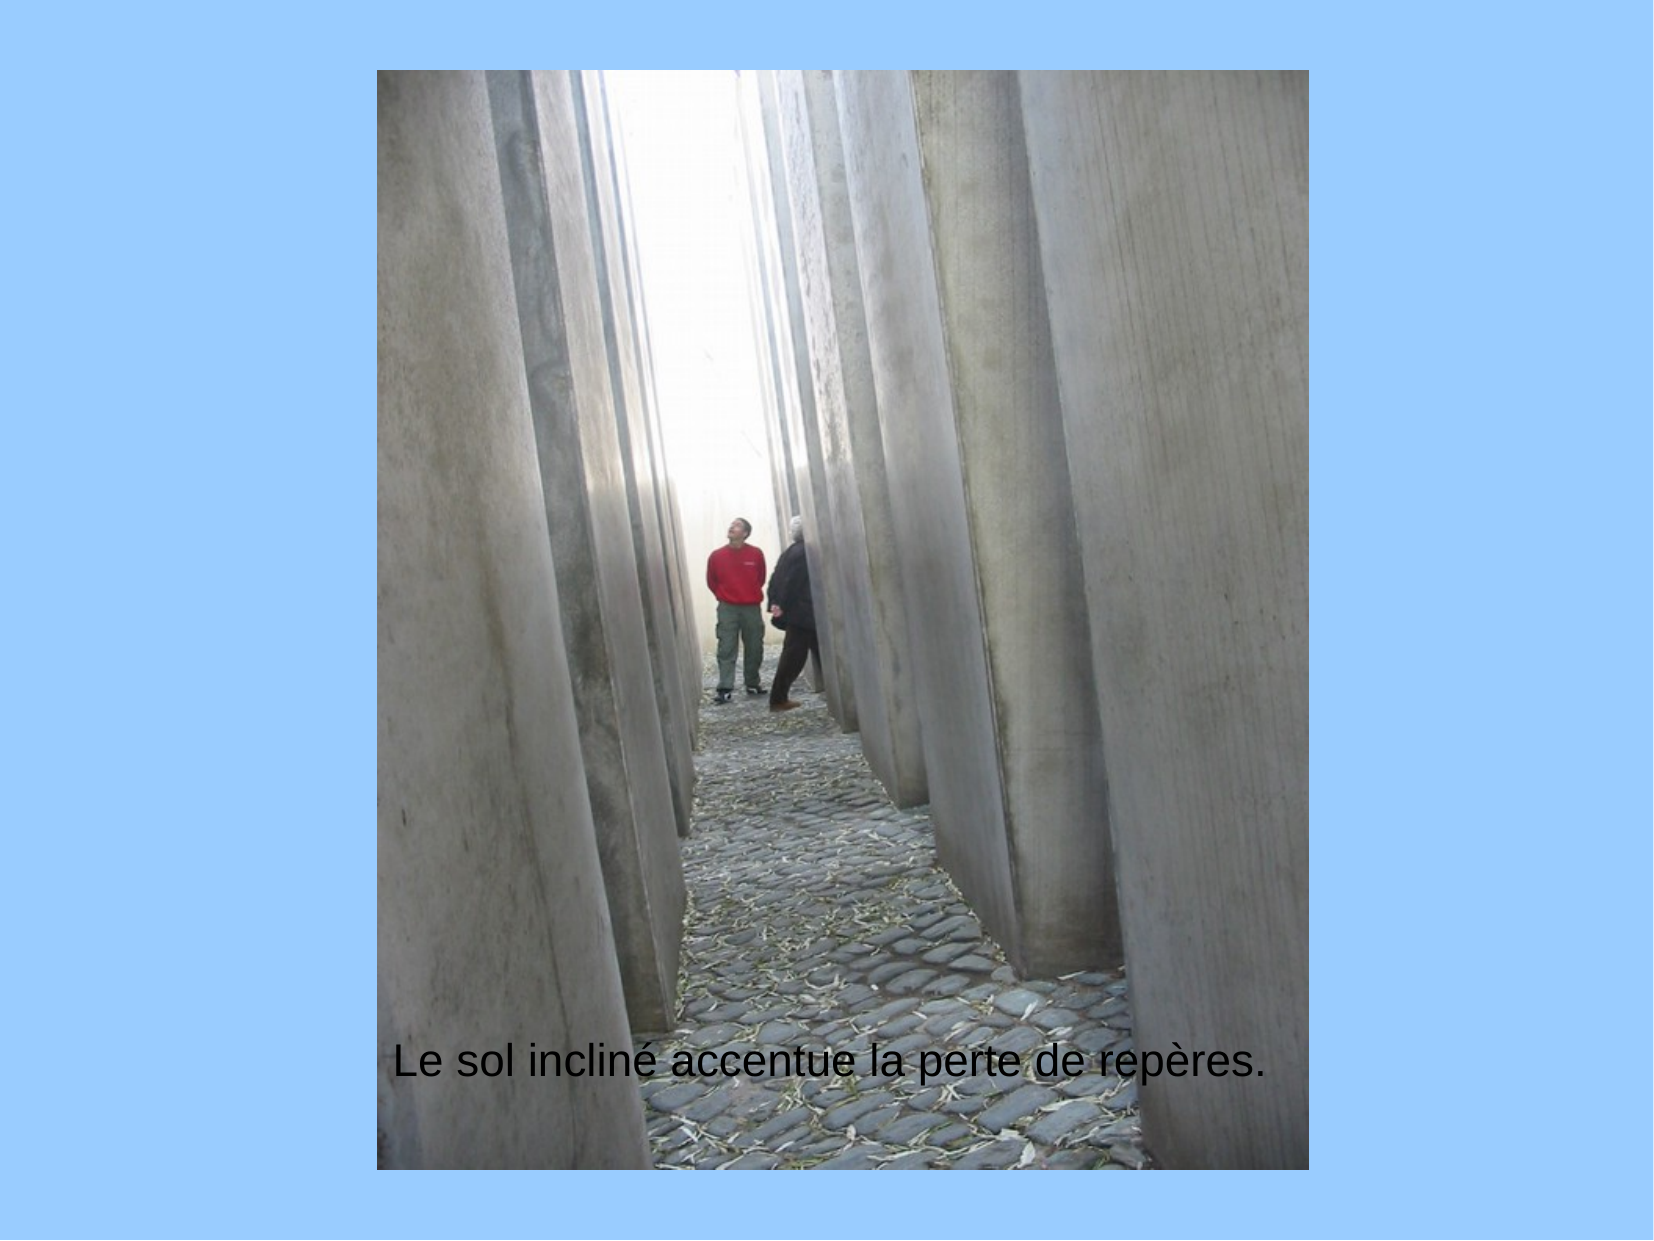

Le sol incliné accentue la perte de repères.